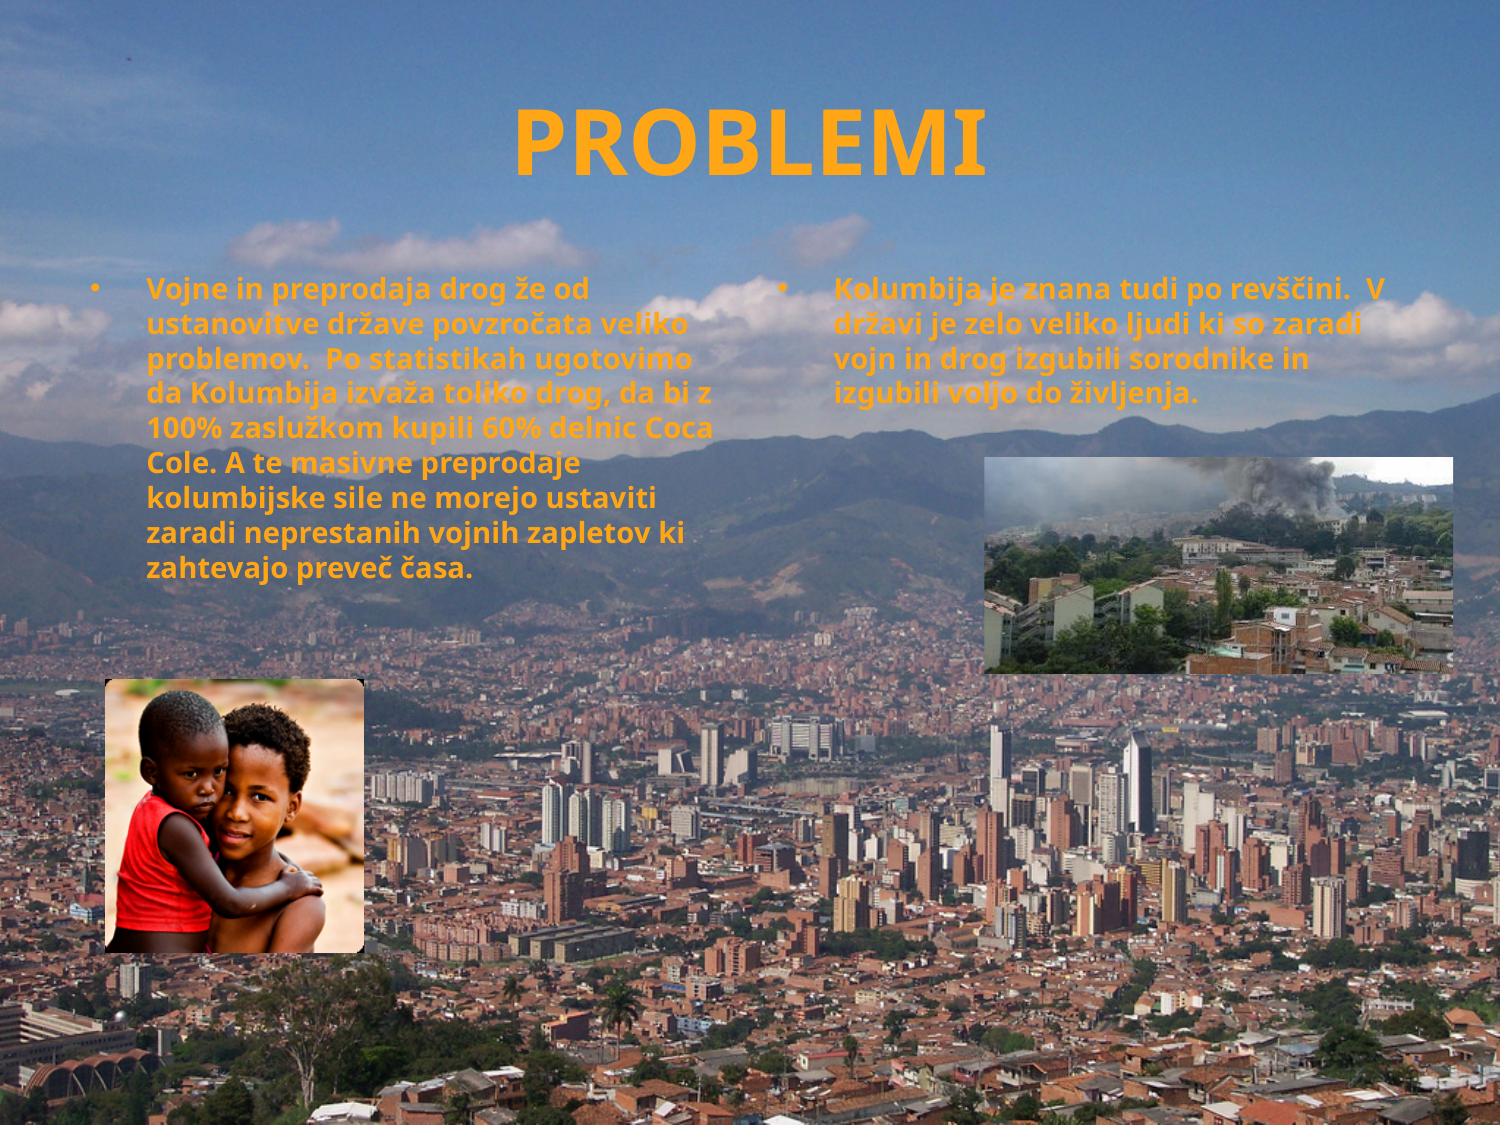

# PROBLEMI
Vojne in preprodaja drog že od ustanovitve države povzročata veliko problemov. Po statistikah ugotovimo da Kolumbija izvaža toliko drog, da bi z 100% zaslužkom kupili 60% delnic Coca Cole. A te masivne preprodaje kolumbijske sile ne morejo ustaviti zaradi neprestanih vojnih zapletov ki zahtevajo preveč časa.
Kolumbija je znana tudi po revščini. V državi je zelo veliko ljudi ki so zaradi vojn in drog izgubili sorodnike in izgubili voljo do življenja.